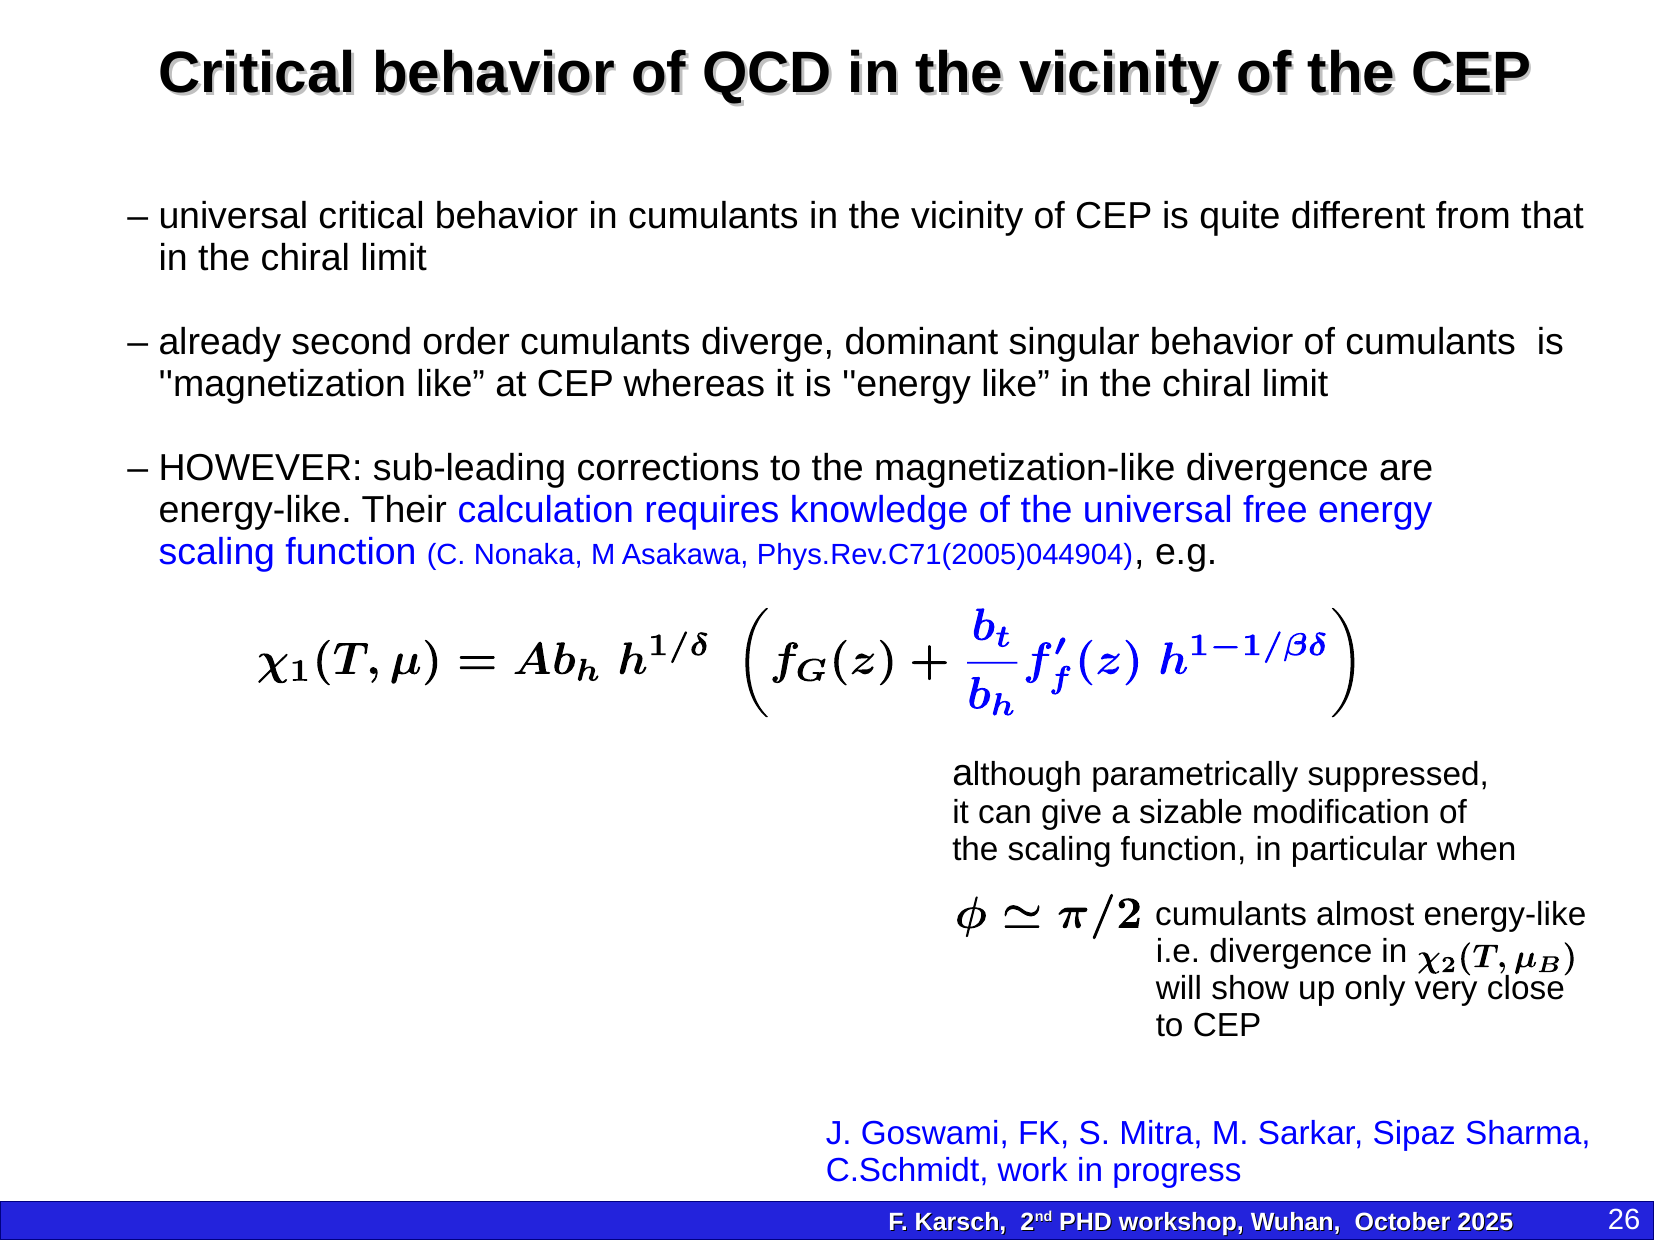

Critical behavior of QCD in the vicinity of the CEP
– universal critical behavior in cumulants in the vicinity of CEP is quite different from that
 in the chiral limit
– already second order cumulants diverge, dominant singular behavior of cumulants is
 ''magnetization like” at CEP whereas it is ''energy like” in the chiral limit
– HOWEVER: sub-leading corrections to the magnetization-like divergence are
 energy-like. Their calculation requires knowledge of the universal free energy
 scaling function (C. Nonaka, M Asakawa, Phys.Rev.C71(2005)044904), e.g.
although parametrically suppressed,
it can give a sizable modification of
the scaling function, in particular when
 cumulants almost energy-like
 i.e. divergence in
 will show up only very close
 to CEP
J. Goswami, FK, S. Mitra, M. Sarkar, Sipaz Sharma,
C.Schmidt, work in progress
26